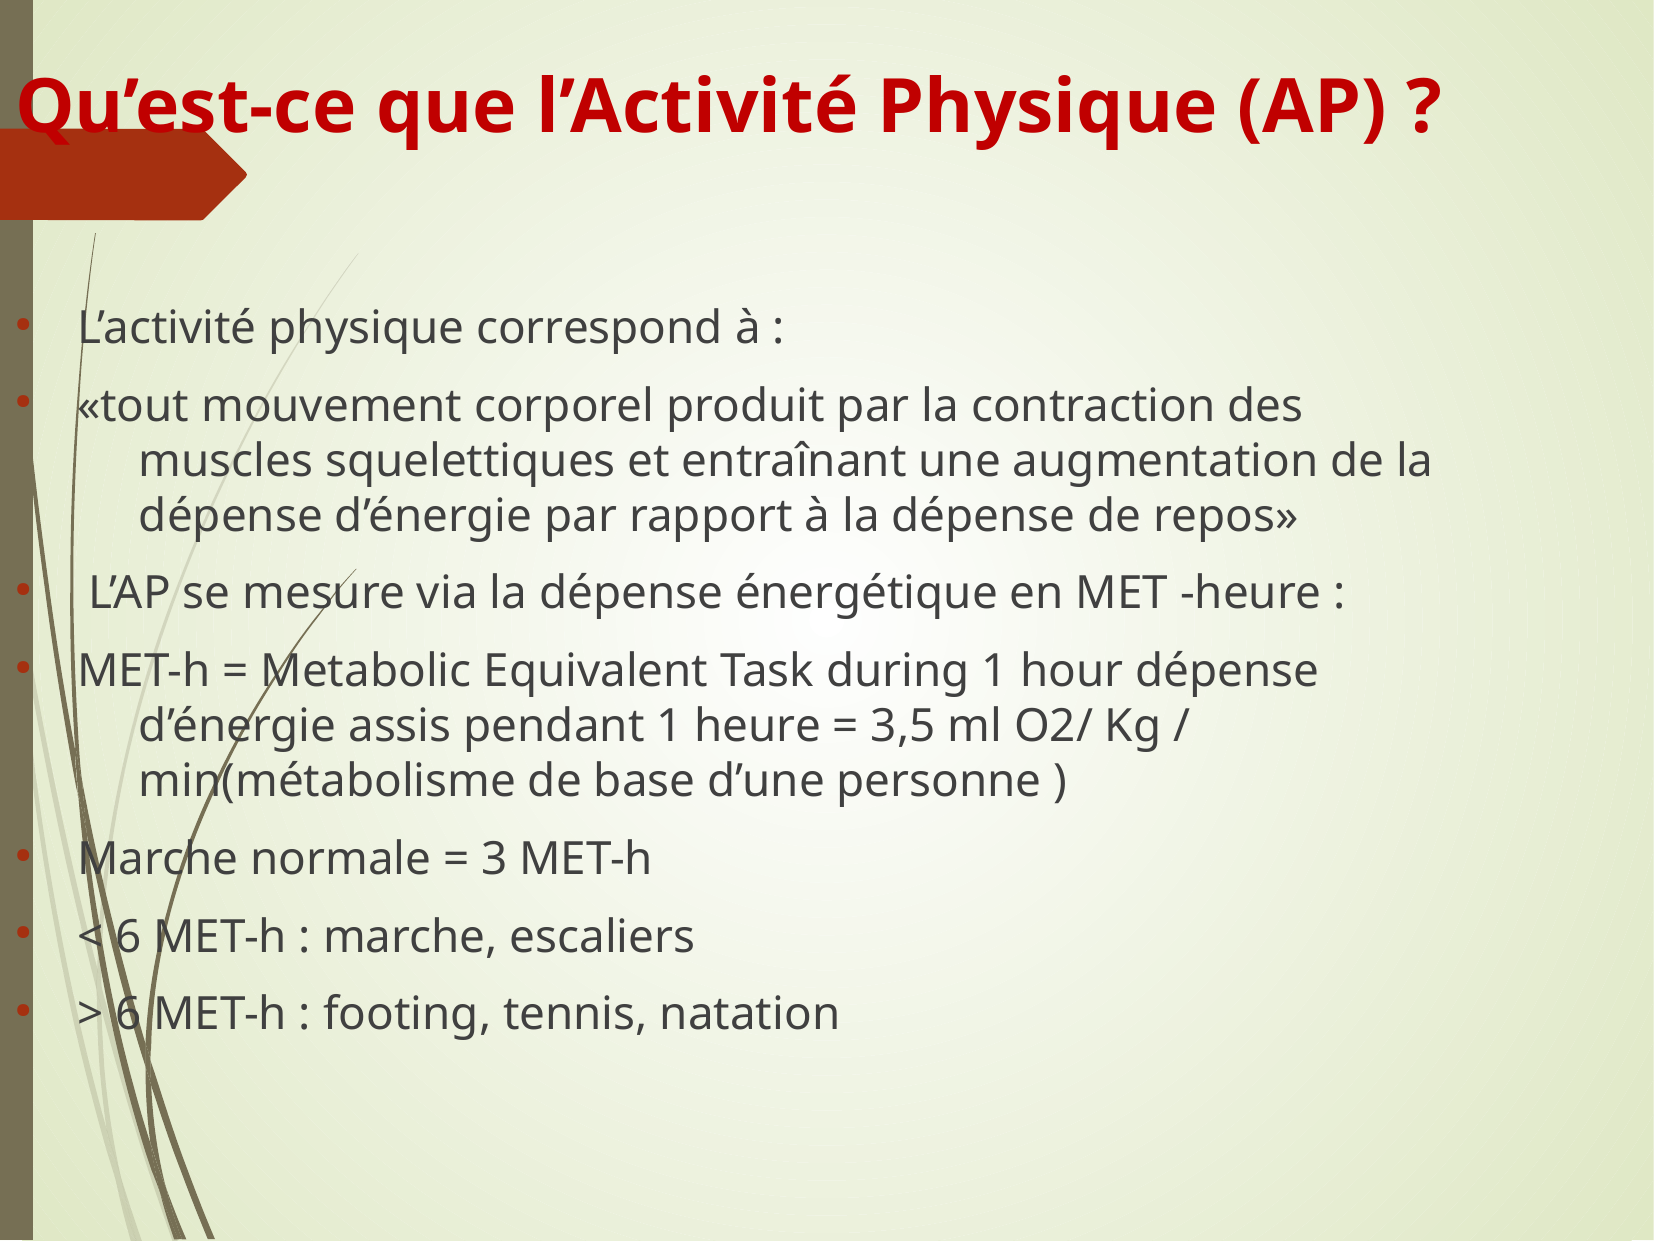

# Qu’est-ce que l’Activité Physique (AP) ?
L’activité physique correspond à :
«tout mouvement corporel produit par la contraction des muscles squelettiques et entraînant une augmentation de la dépense d’énergie par rapport à la dépense de repos»
 L’AP se mesure via la dépense énergétique en MET -heure :
MET-h = Metabolic Equivalent Task during 1 hour dépense d’énergie assis pendant 1 heure = 3,5 ml O2/ Kg / min(métabolisme de base d’une personne )
Marche normale = 3 MET-h
< 6 MET-h : marche, escaliers
> 6 MET-h : footing, tennis, natation